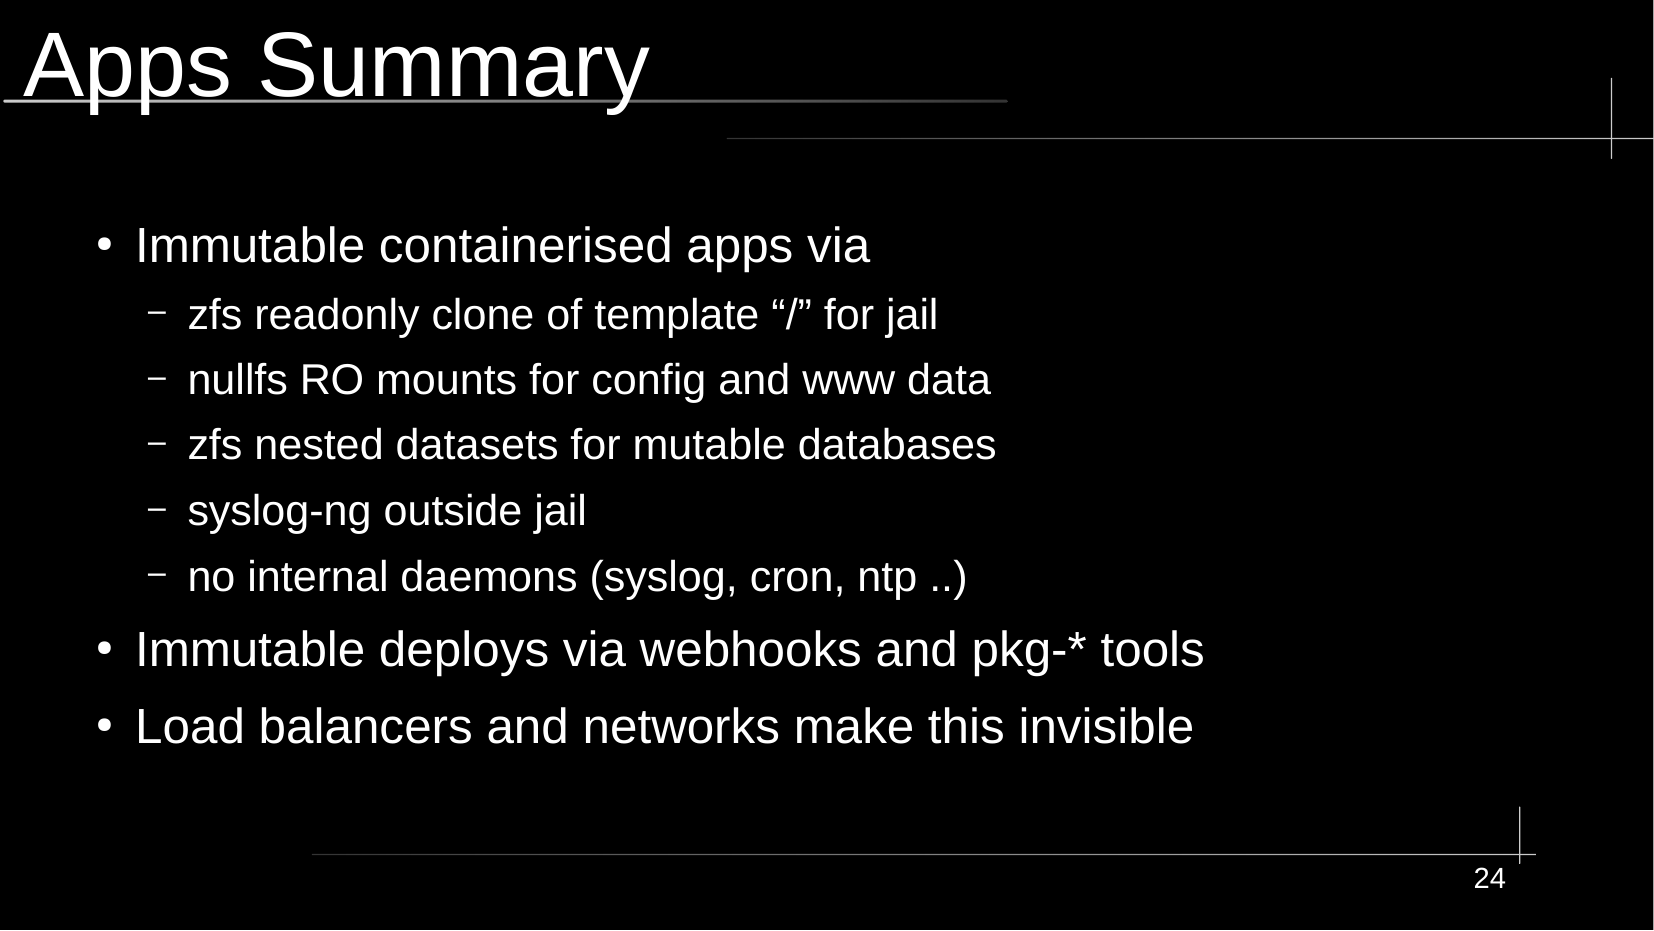

# Apps Summary
Immutable containerised apps via
zfs readonly clone of template “/” for jail
nullfs RO mounts for config and www data
zfs nested datasets for mutable databases
syslog-ng outside jail
no internal daemons (syslog, cron, ntp ..)
Immutable deploys via webhooks and pkg-* tools
Load balancers and networks make this invisible
24